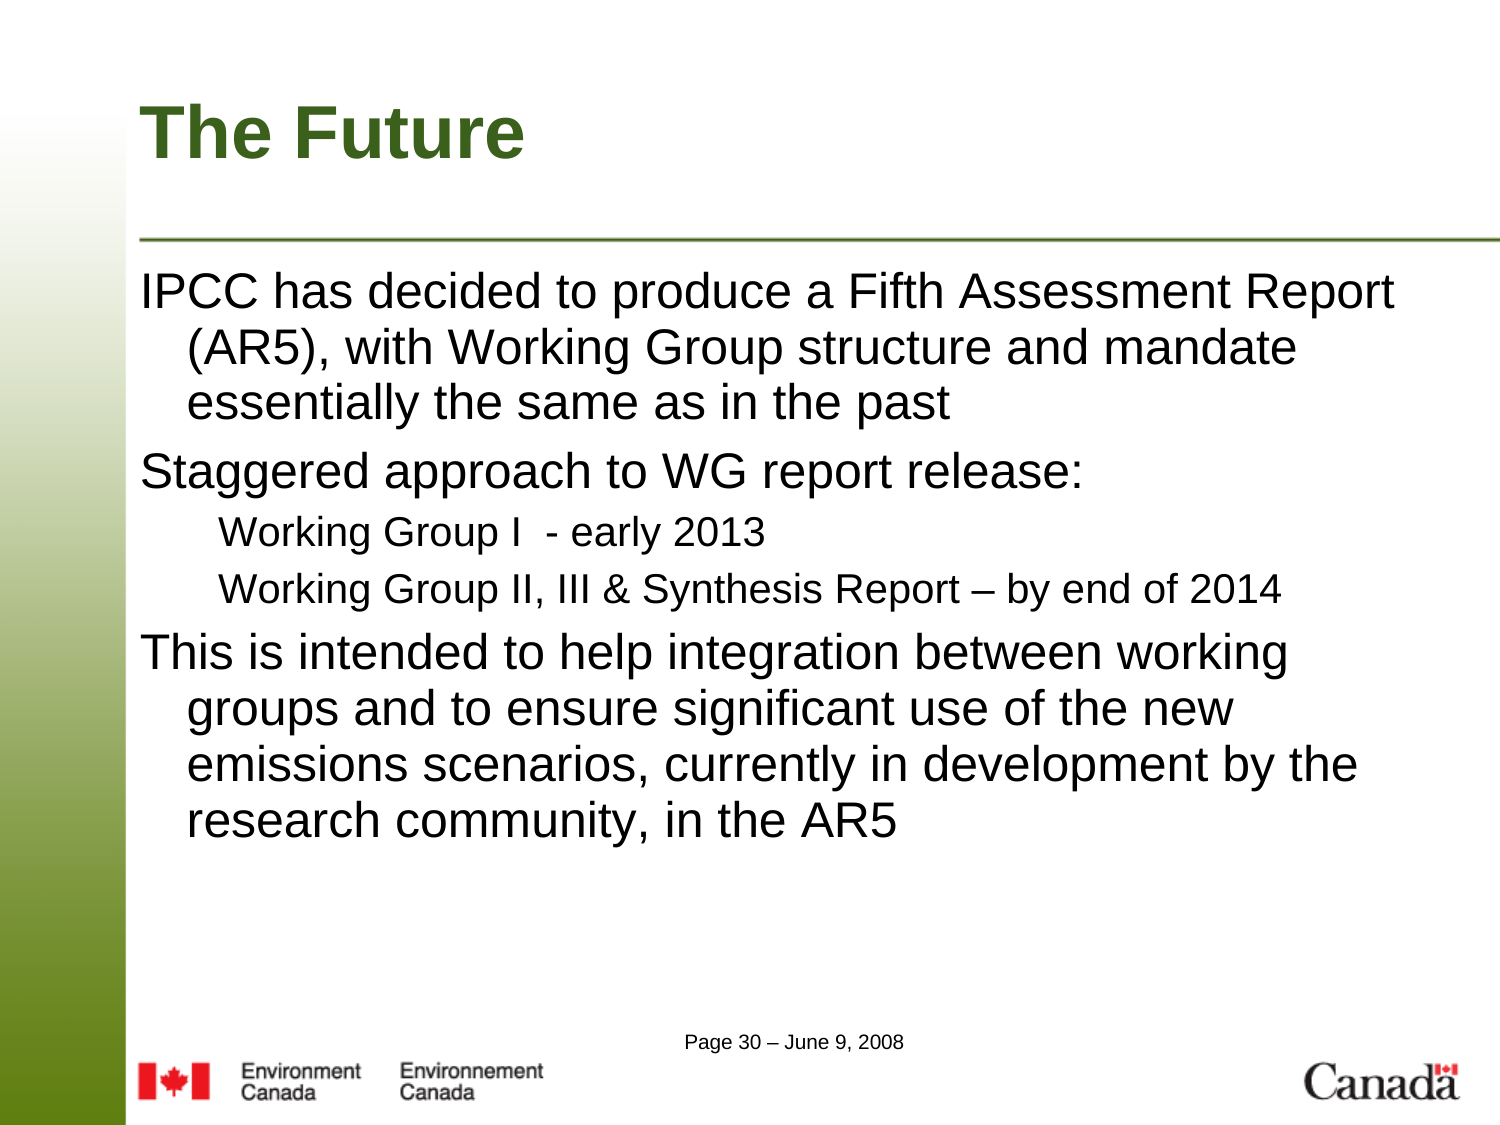

# The Future
IPCC has decided to produce a Fifth Assessment Report (AR5), with Working Group structure and mandate essentially the same as in the past
Staggered approach to WG report release:
Working Group I - early 2013
Working Group II, III & Synthesis Report – by end of 2014
This is intended to help integration between working groups and to ensure significant use of the new emissions scenarios, currently in development by the research community, in the AR5